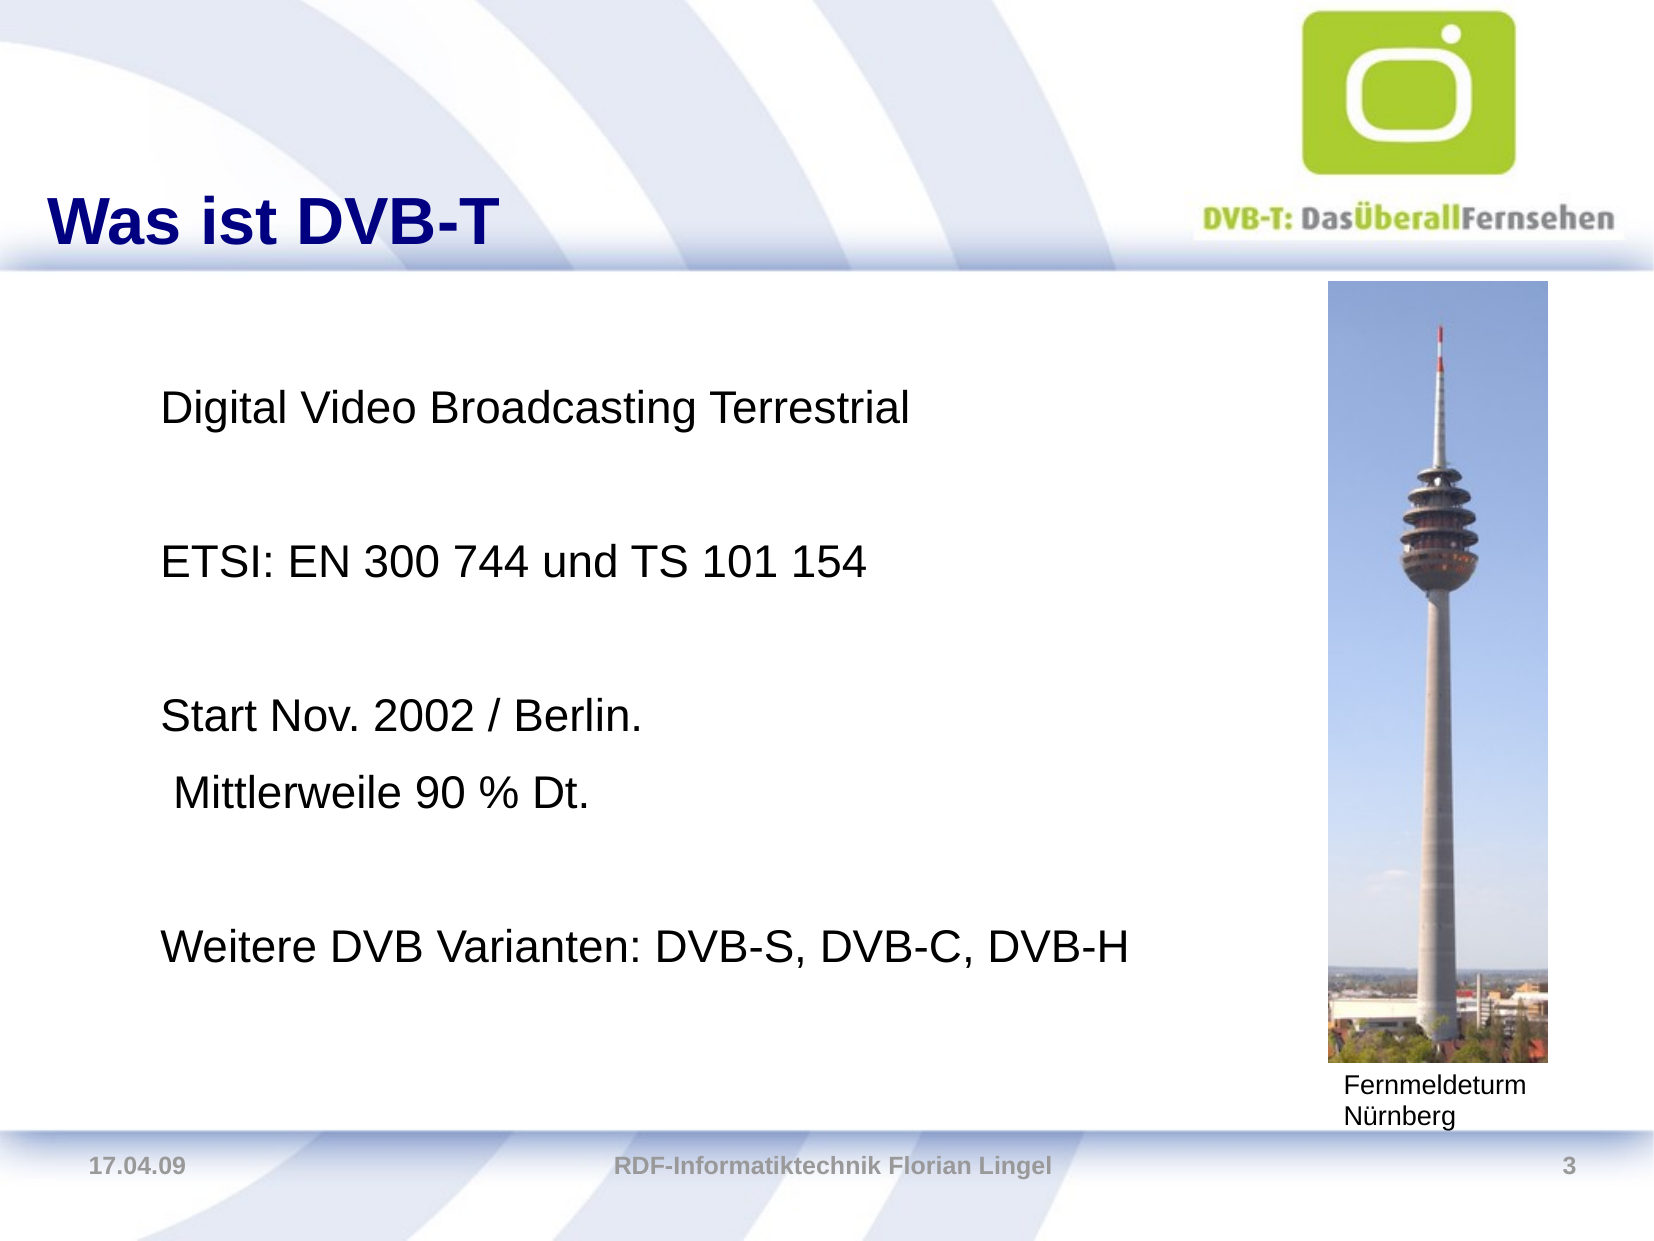

# Was ist DVB-T
 Digital Video Broadcasting Terrestrial
 ETSI: EN 300 744 und TS 101 154
 Start Nov. 2002 / Berlin.
 Mittlerweile 90 % Dt.
 Weitere DVB Varianten: DVB-S, DVB-C, DVB-H
Fernmeldeturm Nürnberg
17.04.09
RDF-Informatiktechnik Florian Lingel
3